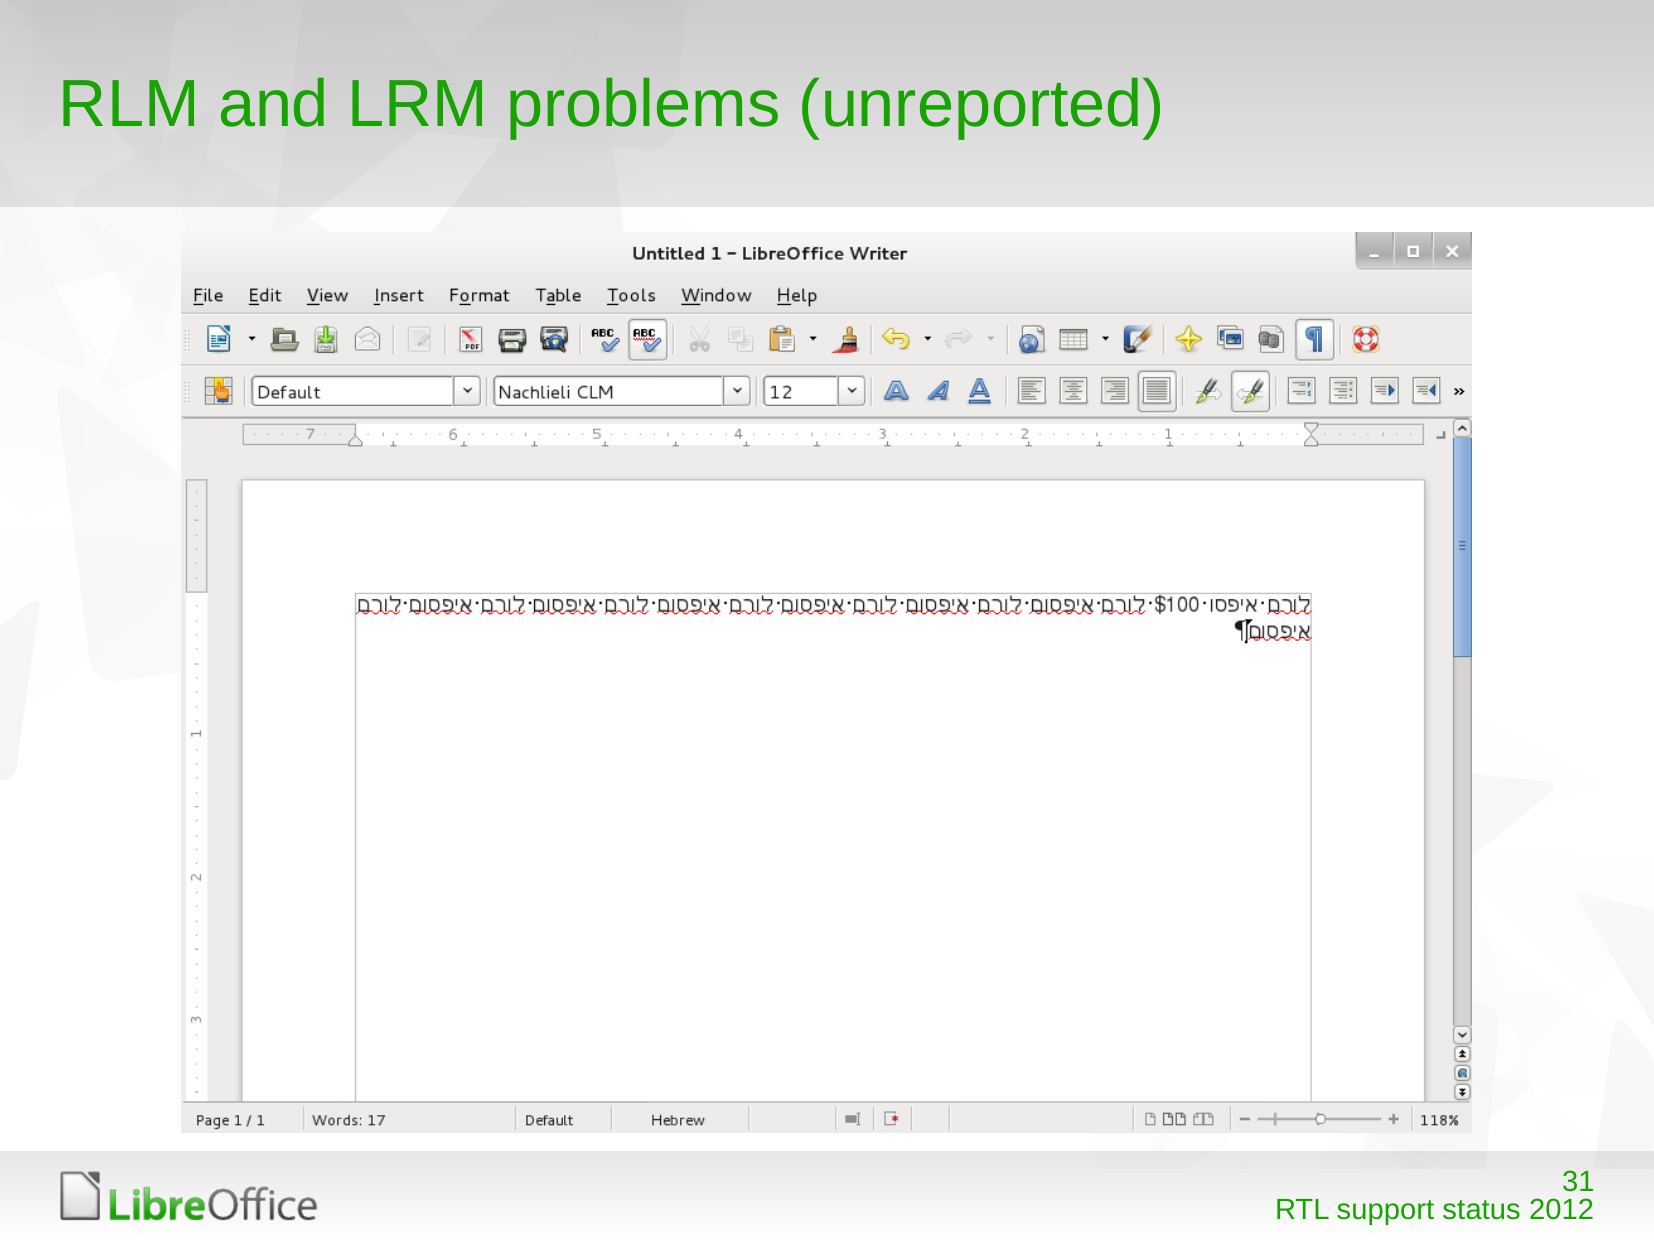

# RLM and LRM problems (unreported)
31
RTL support status 2012